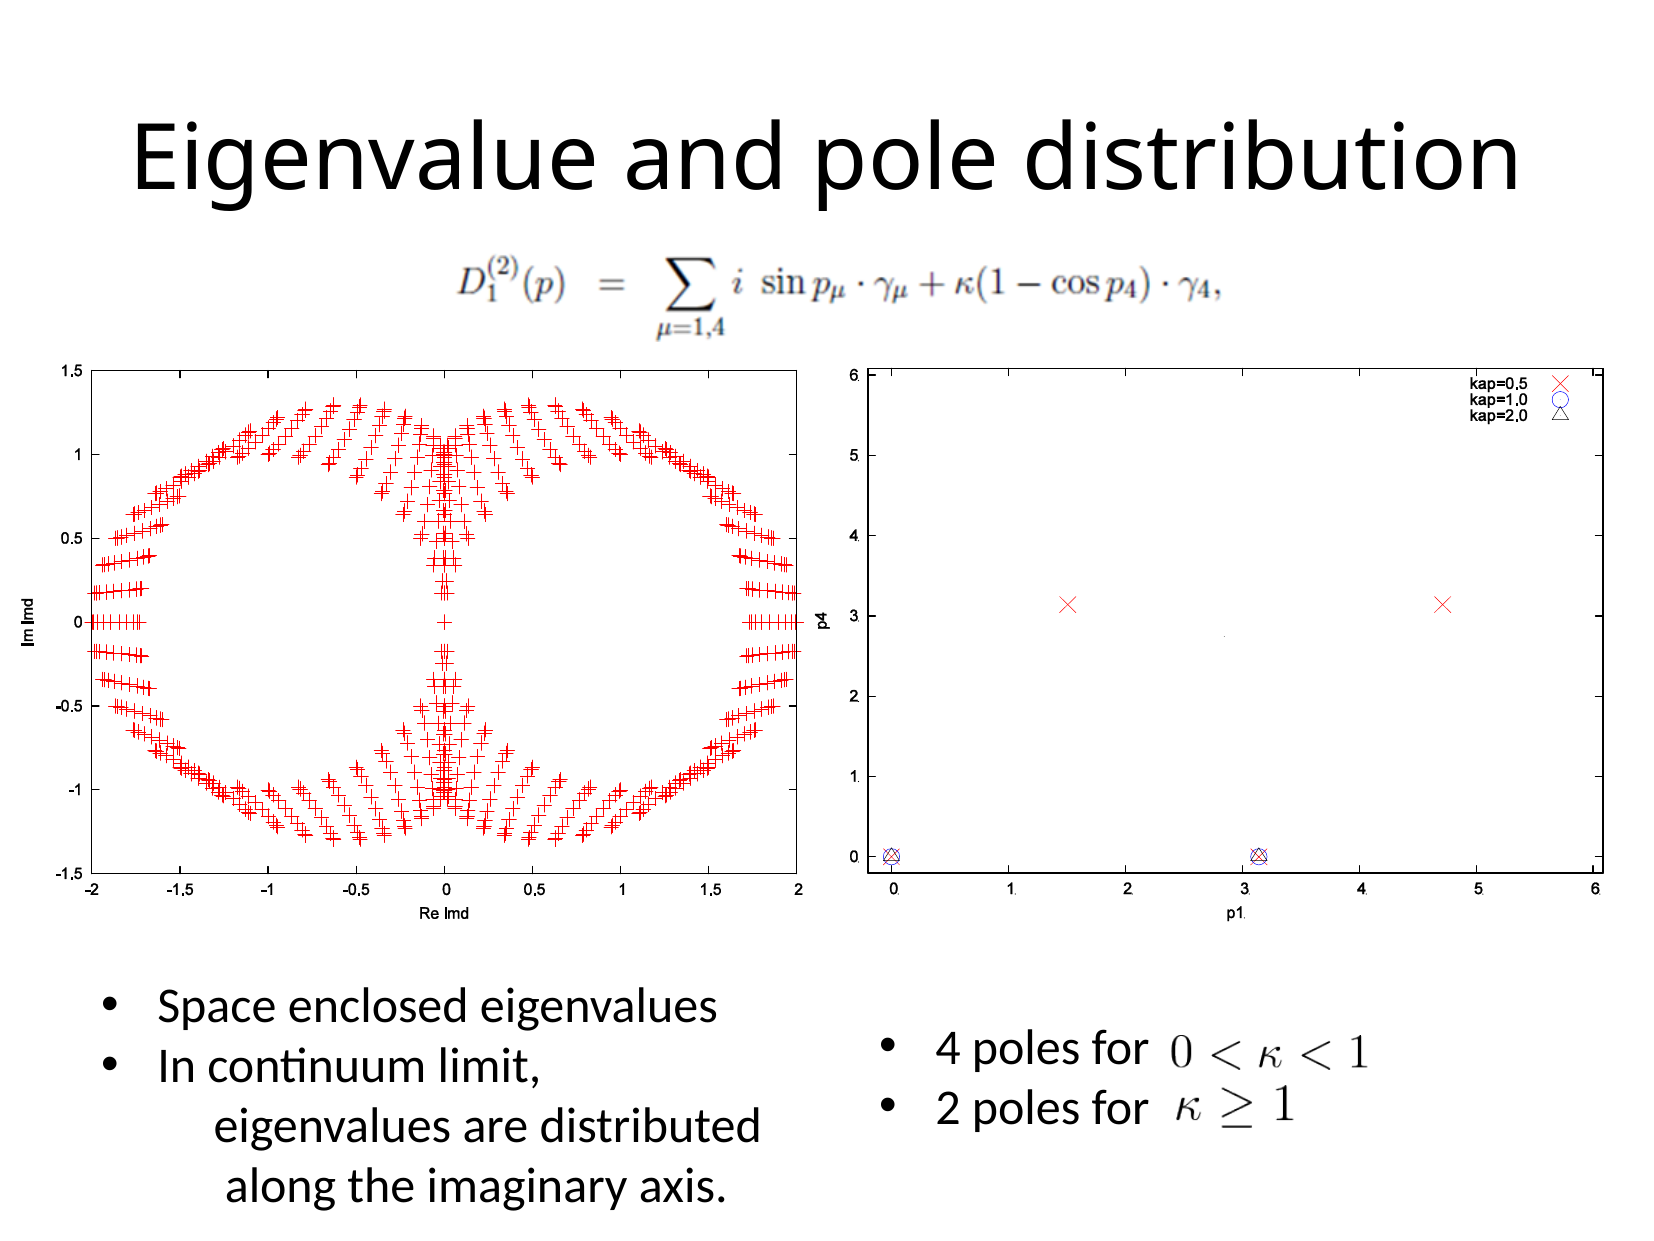

# Eigenvalue and pole distribution
Space enclosed eigenvalues
In continuum limit, eigenvalues are distributed along the imaginary axis.
4 poles for
2 poles for